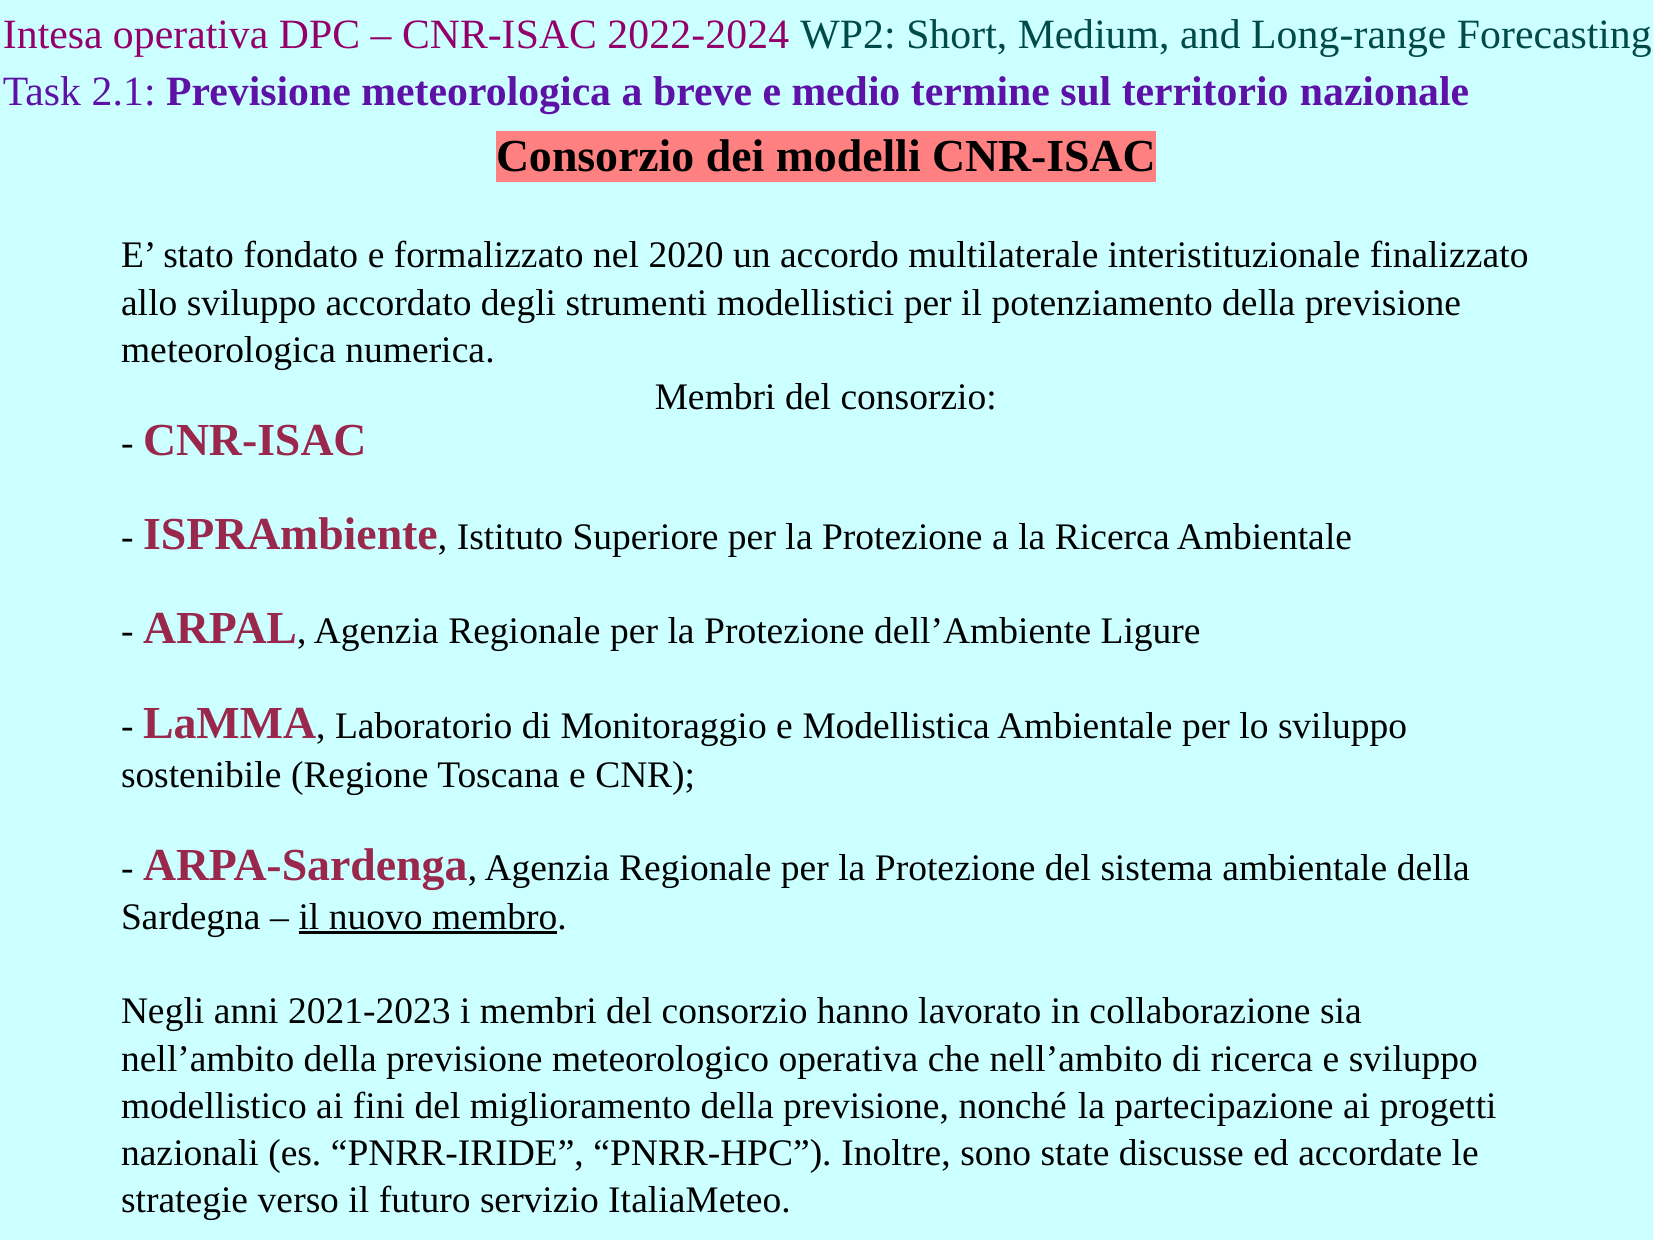

Intesa operativa DPC – CNR-ISAC 2022-2024 WP2: Short, Medium, and Long-range Forecasting
Task 2.1: Previsione meteorologica a breve e medio termine sul territorio nazionale
Consorzio dei modelli CNR-ISAC
E’ stato fondato e formalizzato nel 2020 un accordo multilaterale interistituzionale finalizzato allo sviluppo accordato degli strumenti modellistici per il potenziamento della previsione meteorologica numerica.
Membri del consorzio:
- CNR-ISAC
- ISPRAmbiente, Istituto Superiore per la Protezione a la Ricerca Ambientale
- ARPAL, Agenzia Regionale per la Protezione dell’Ambiente Ligure
- LaMMA, Laboratorio di Monitoraggio e Modellistica Ambientale per lo sviluppo sostenibile (Regione Toscana e CNR);
- ARPA-Sardenga, Agenzia Regionale per la Protezione del sistema ambientale della Sardegna – il nuovo membro.
Negli anni 2021-2023 i membri del consorzio hanno lavorato in collaborazione sia nell’ambito della previsione meteorologico operativa che nell’ambito di ricerca e sviluppo modellistico ai fini del miglioramento della previsione, nonché la partecipazione ai progetti nazionali (es. “PNRR-IRIDE”, “PNRR-HPC”). Inoltre, sono state discusse ed accordate le strategie verso il futuro servizio ItaliaMeteo.